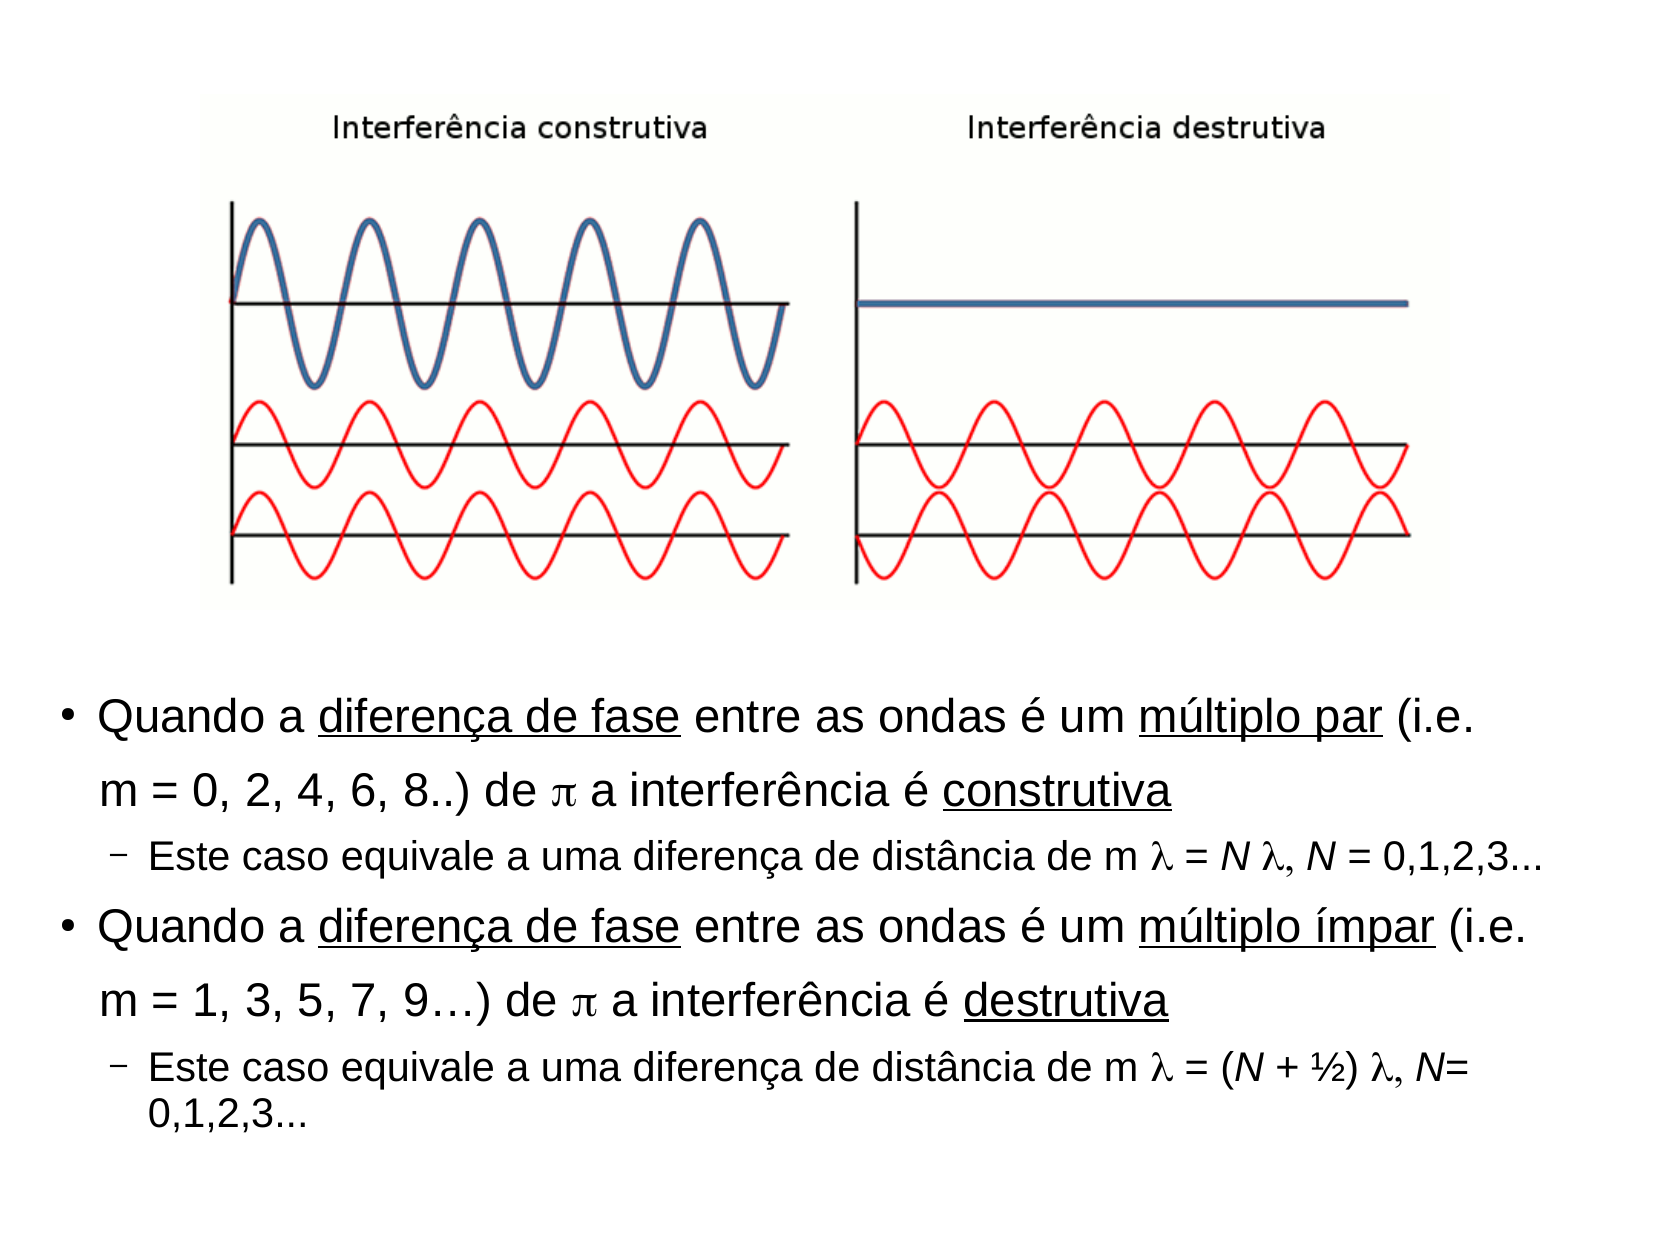

#
Quando a diferença de fase entre as ondas é um múltiplo par (i.e.
m = 0, 2, 4, 6, 8..) de p a interferência é construtiva
Este caso equivale a uma diferença de distância de m l = N l, N = 0,1,2,3...
Quando a diferença de fase entre as ondas é um múltiplo ímpar (i.e.
m = 1, 3, 5, 7, 9…) de p a interferência é destrutiva
Este caso equivale a uma diferença de distância de m l = (N + ½) l, N= 0,1,2,3...